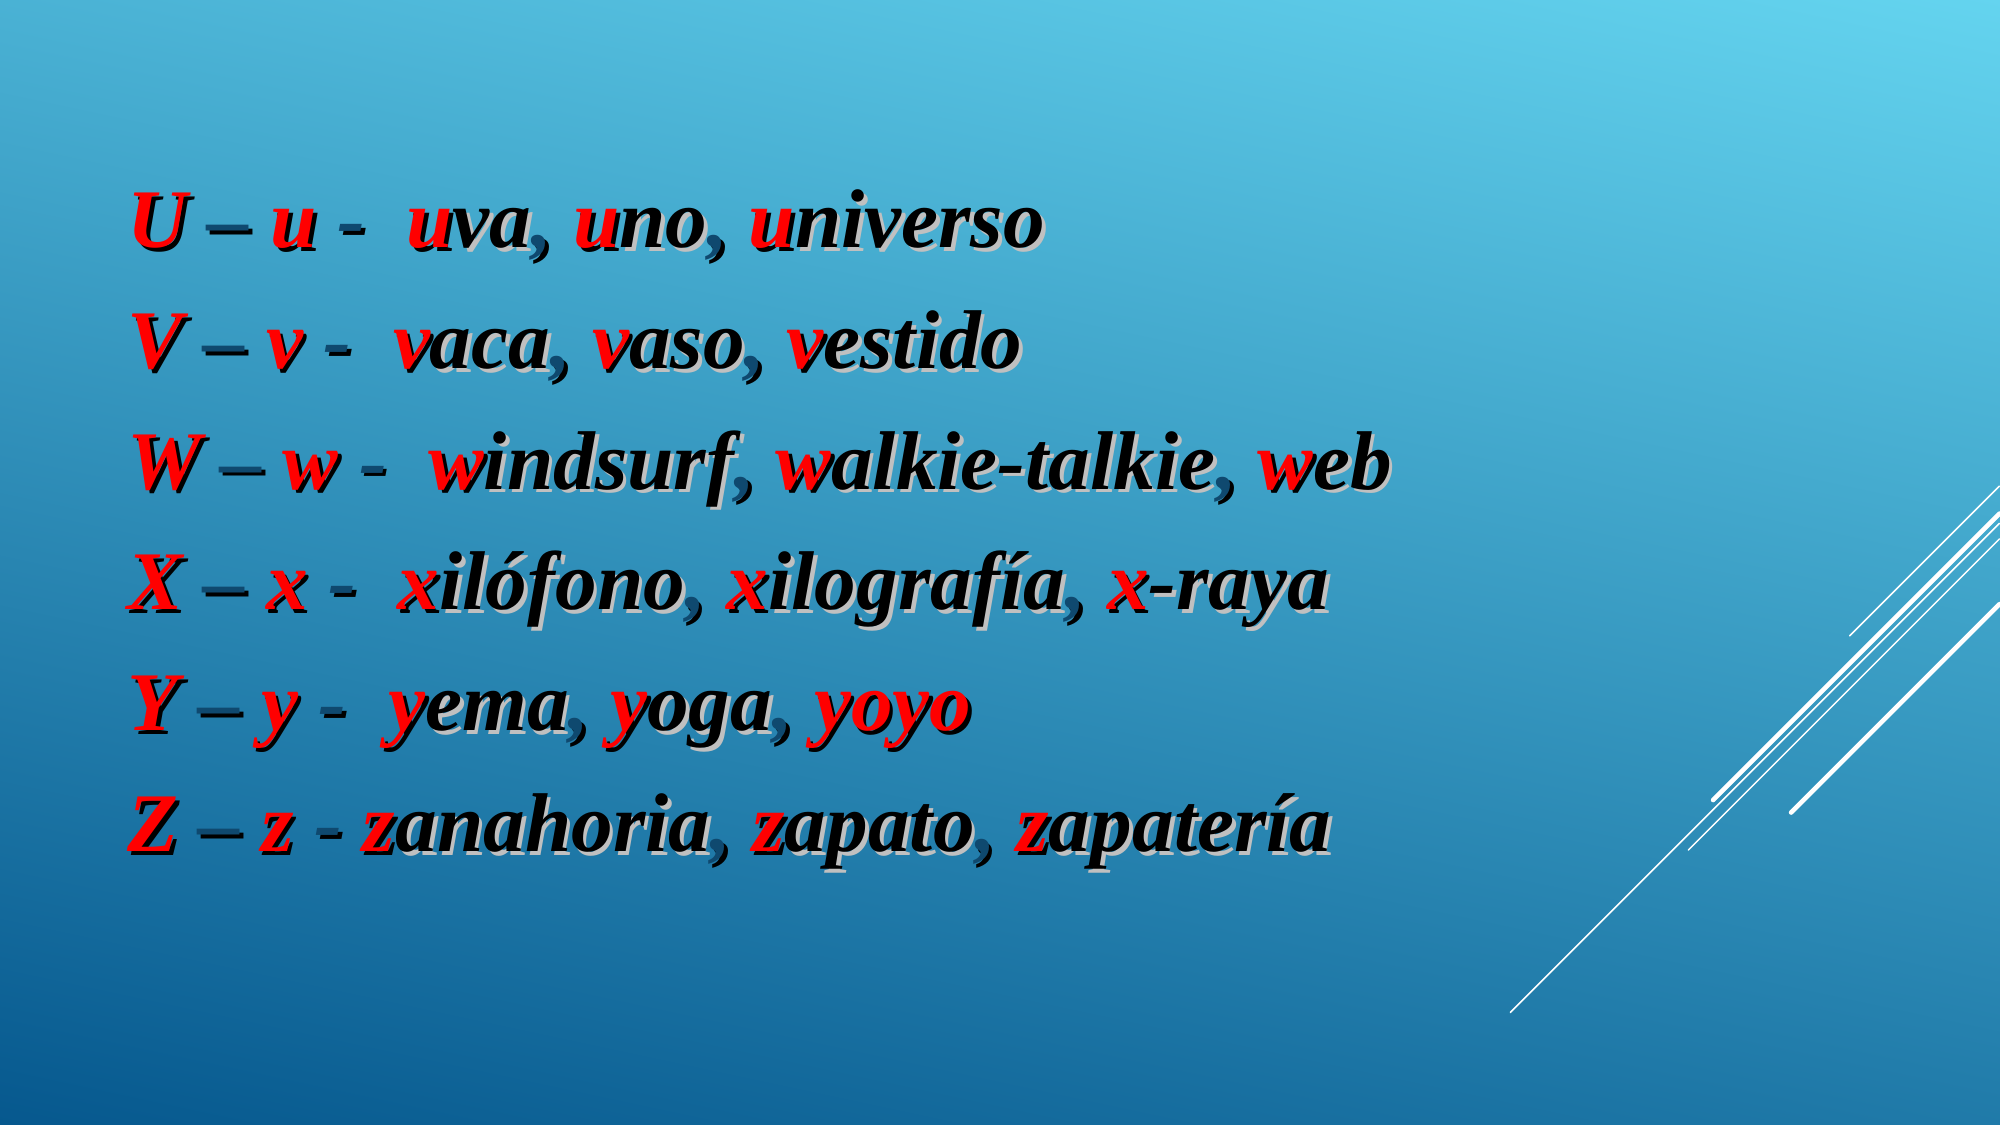

# U – u - uva, uno, universo
V – v - vaca, vaso, vestido
W – w - windsurf, walkie-talkie, web
X – x - xilófono, xilografía, x-raya
Y – y - yema, yoga, yoyo
Z – z - zanahoria, zapato, zapatería